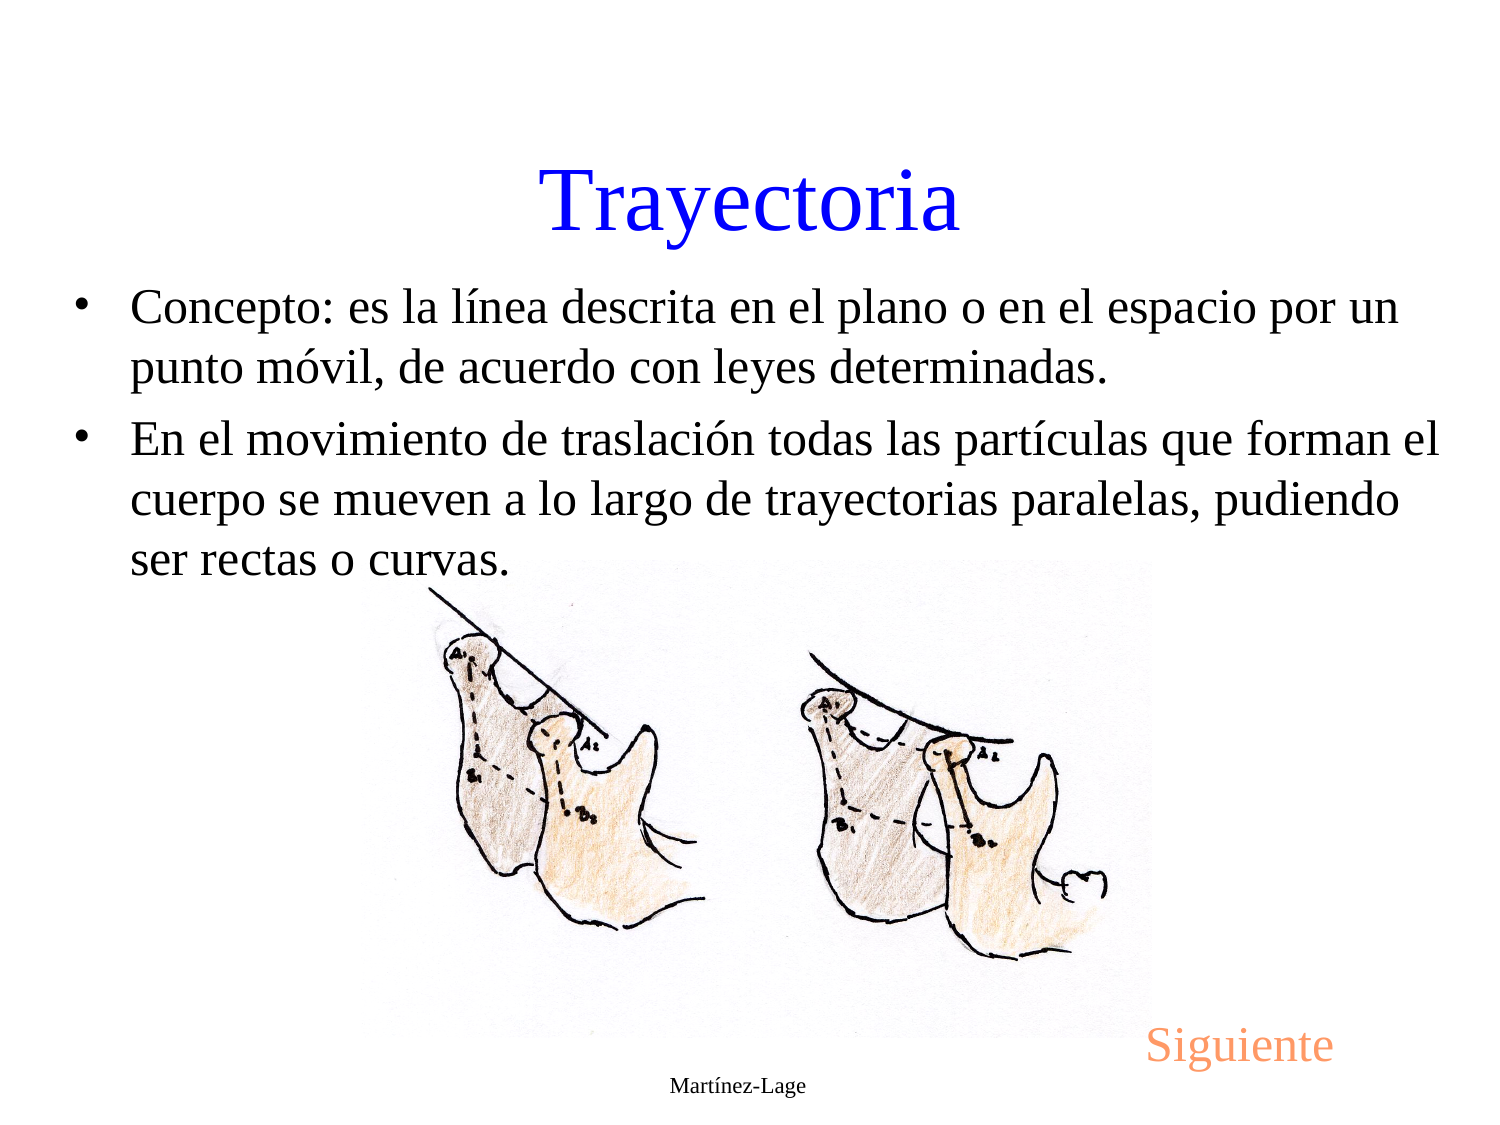

# Trayectoria
Concepto: es la línea descrita en el plano o en el espacio por un punto móvil, de acuerdo con leyes determinadas.
En el movimiento de traslación todas las partículas que forman el cuerpo se mueven a lo largo de trayectorias paralelas, pudiendo ser rectas o curvas.
Siguiente
Martínez-Lage